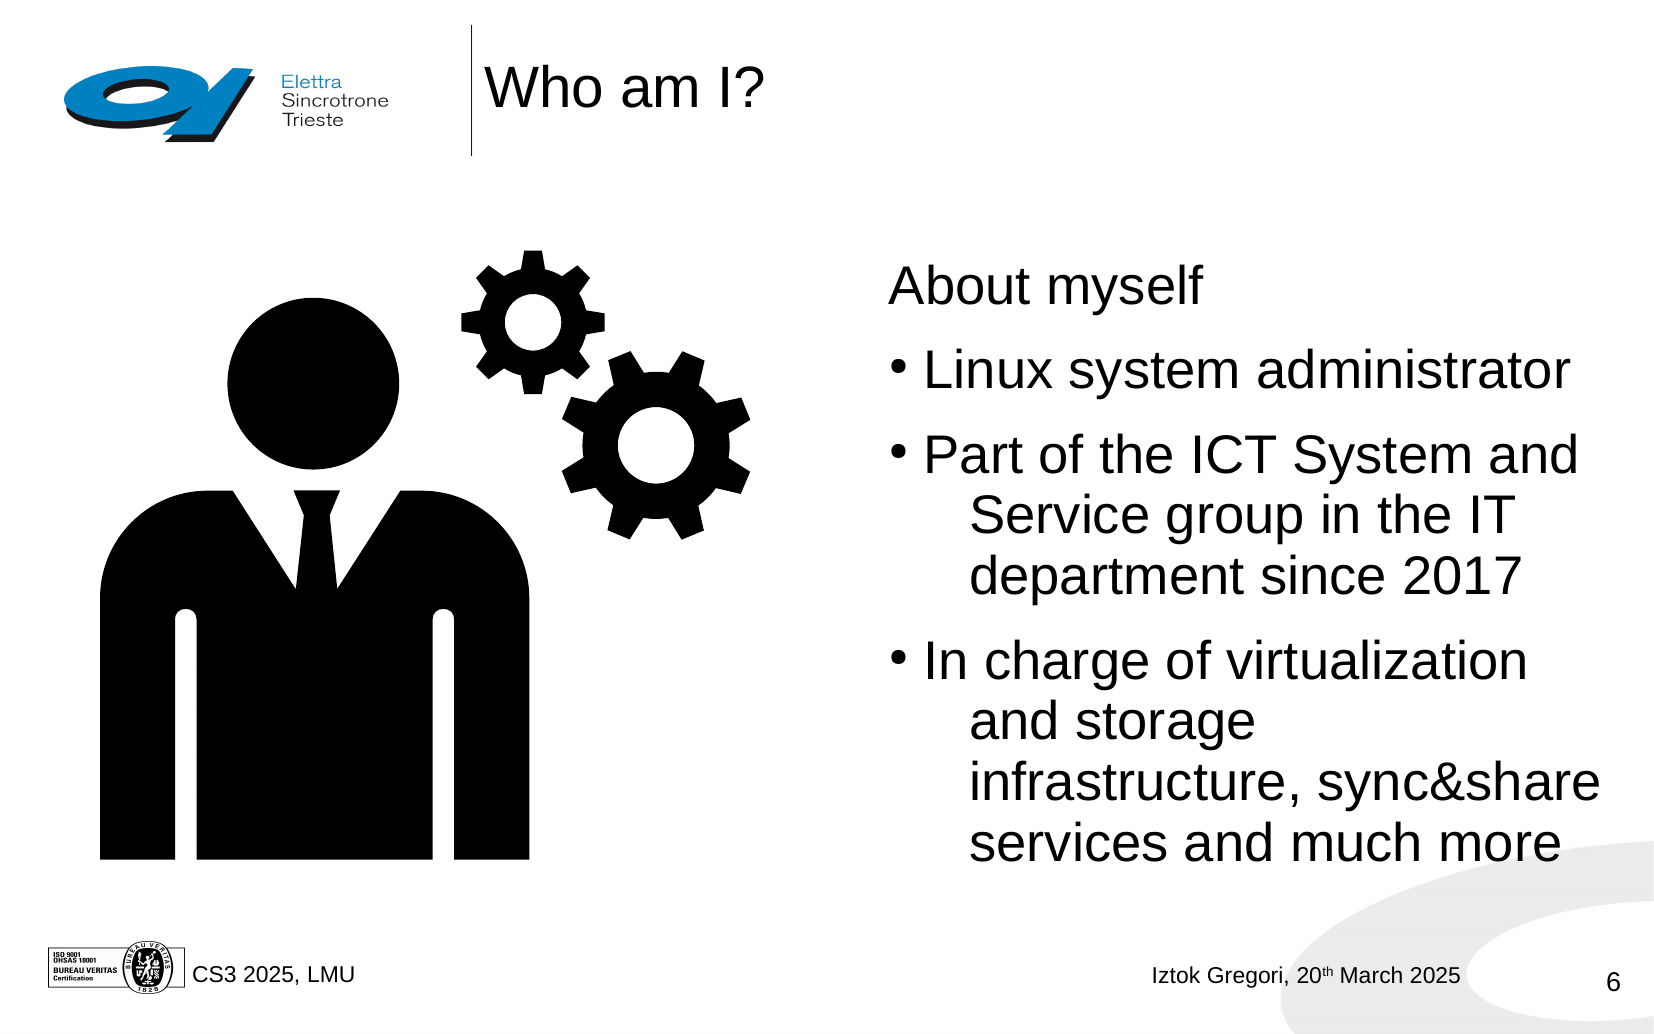

# Who am I?
About myself
Linux system administrator
Part of the ICT System and Service group in the IT department since 2017
In charge of virtualization and storage infrastructure, sync&share services and much more